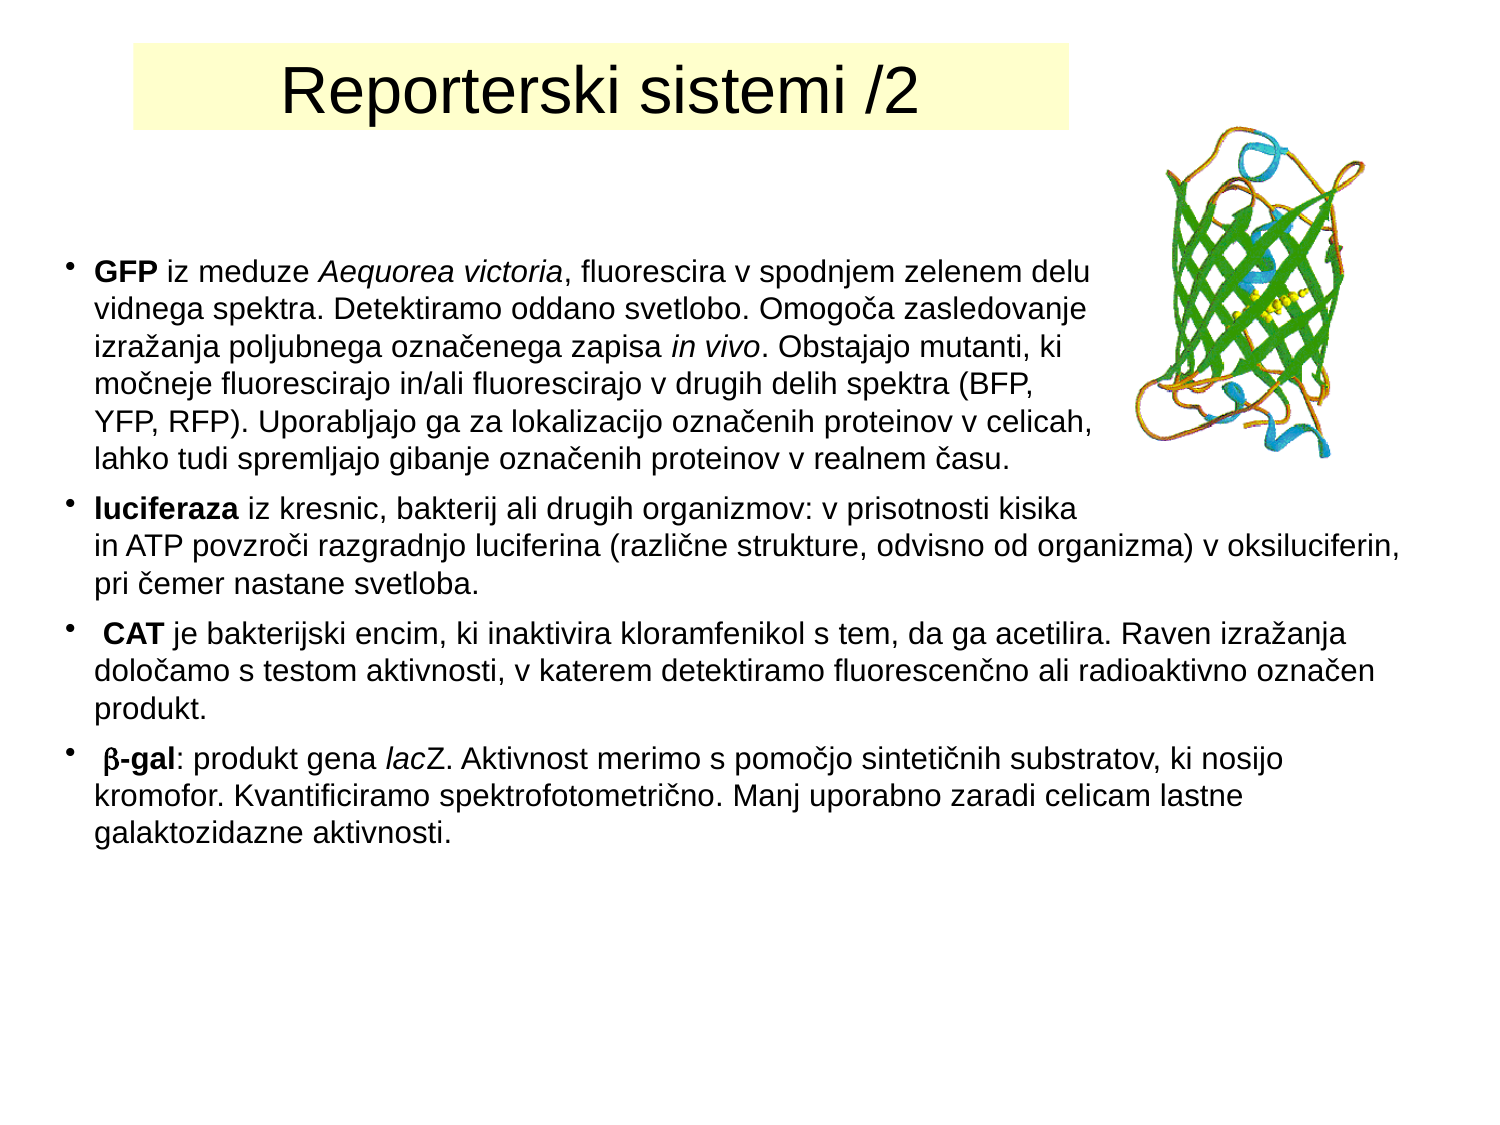

# Reporterski sistemi /2
GFP iz meduze Aequorea victoria, fluorescira v spodnjem zelenem delu
vidnega spektra. Detektiramo oddano svetlobo. Omogoča zasledovanje
izražanja poljubnega označenega zapisa in vivo. Obstajajo mutanti, ki
močneje fluorescirajo in/ali fluorescirajo v drugih delih spektra (BFP,
YFP, RFP). Uporabljajo ga za lokalizacijo označenih proteinov v celicah,
lahko tudi spremljajo gibanje označenih proteinov v realnem času.
luciferaza iz kresnic, bakterij ali drugih organizmov: v prisotnosti kisika
in ATP povzroči razgradnjo luciferina (različne strukture, odvisno od organizma) v oksiluciferin, pri čemer nastane svetloba.
 CAT je bakterijski encim, ki inaktivira kloramfenikol s tem, da ga acetilira. Raven izražanja določamo s testom aktivnosti, v katerem detektiramo fluorescenčno ali radioaktivno označen produkt.
 b-gal: produkt gena lacZ. Aktivnost merimo s pomočjo sintetičnih substratov, ki nosijo kromofor. Kvantificiramo spektrofotometrično. Manj uporabno zaradi celicam lastne galaktozidazne aktivnosti.